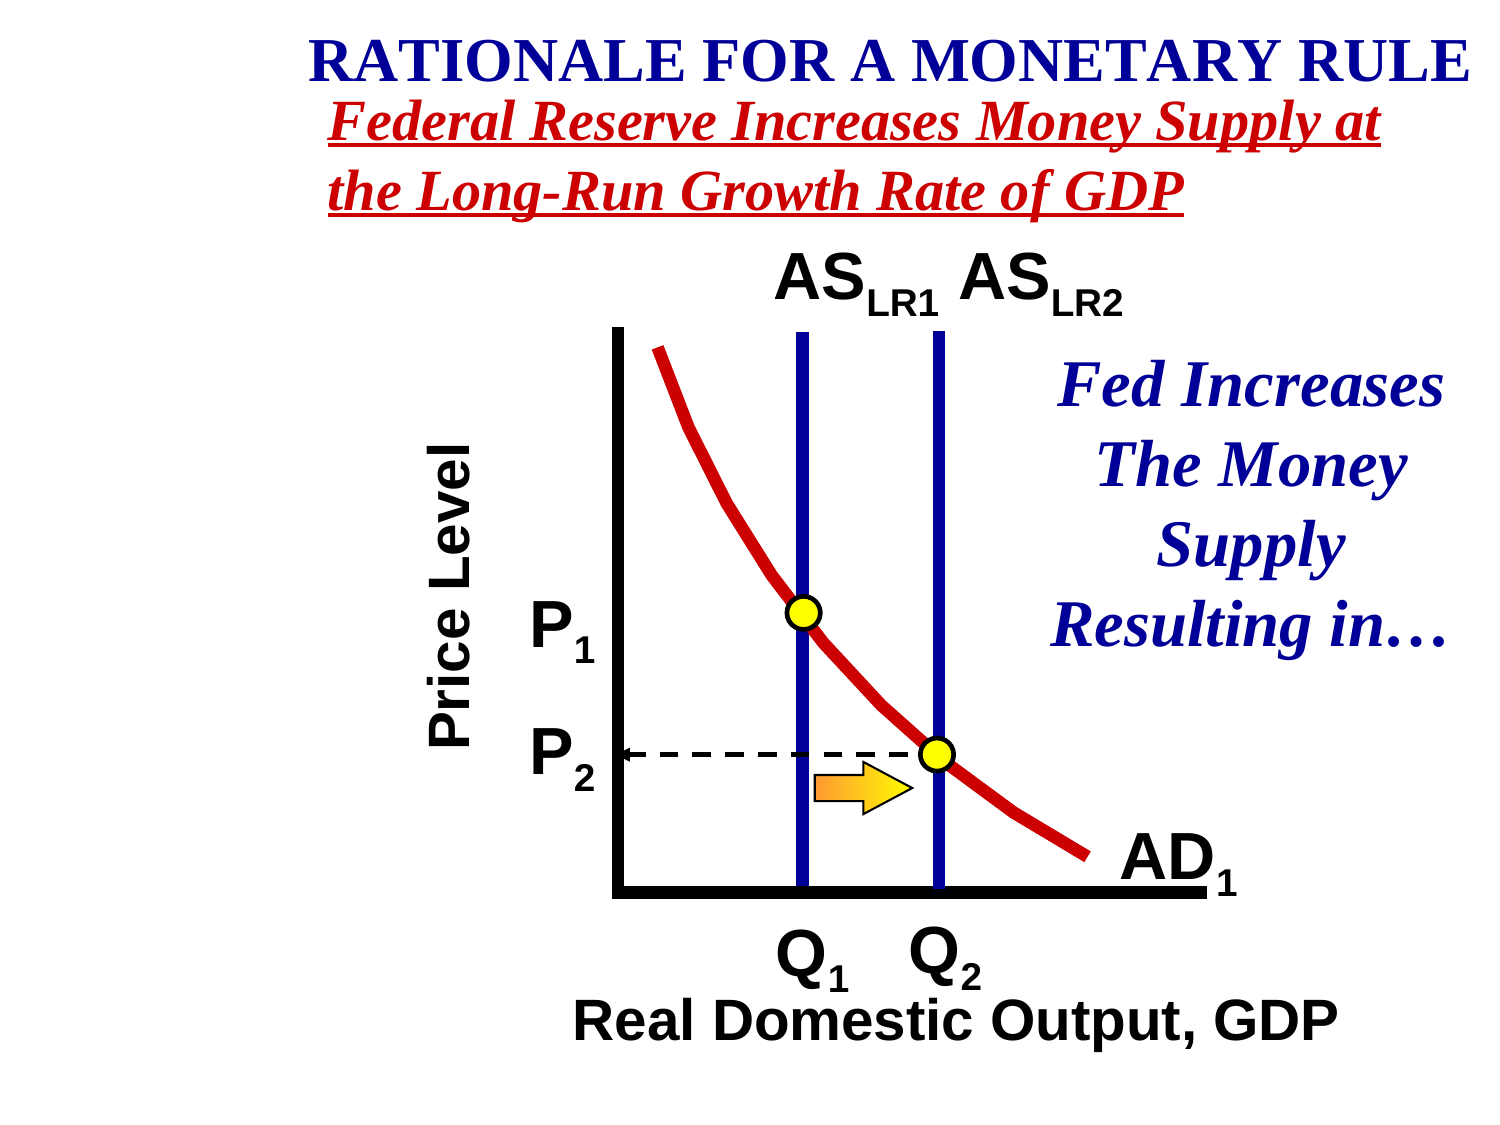

RATIONALE FOR A MONETARY RULE
Federal Reserve Increases Money Supply at the Long-Run Growth Rate of GDP
ASLR1
ASLR2
Fed Increases
The Money
Supply
Resulting in…
Price Level
P1
P2
AD1
Q2
Q1
Real Domestic Output, GDP